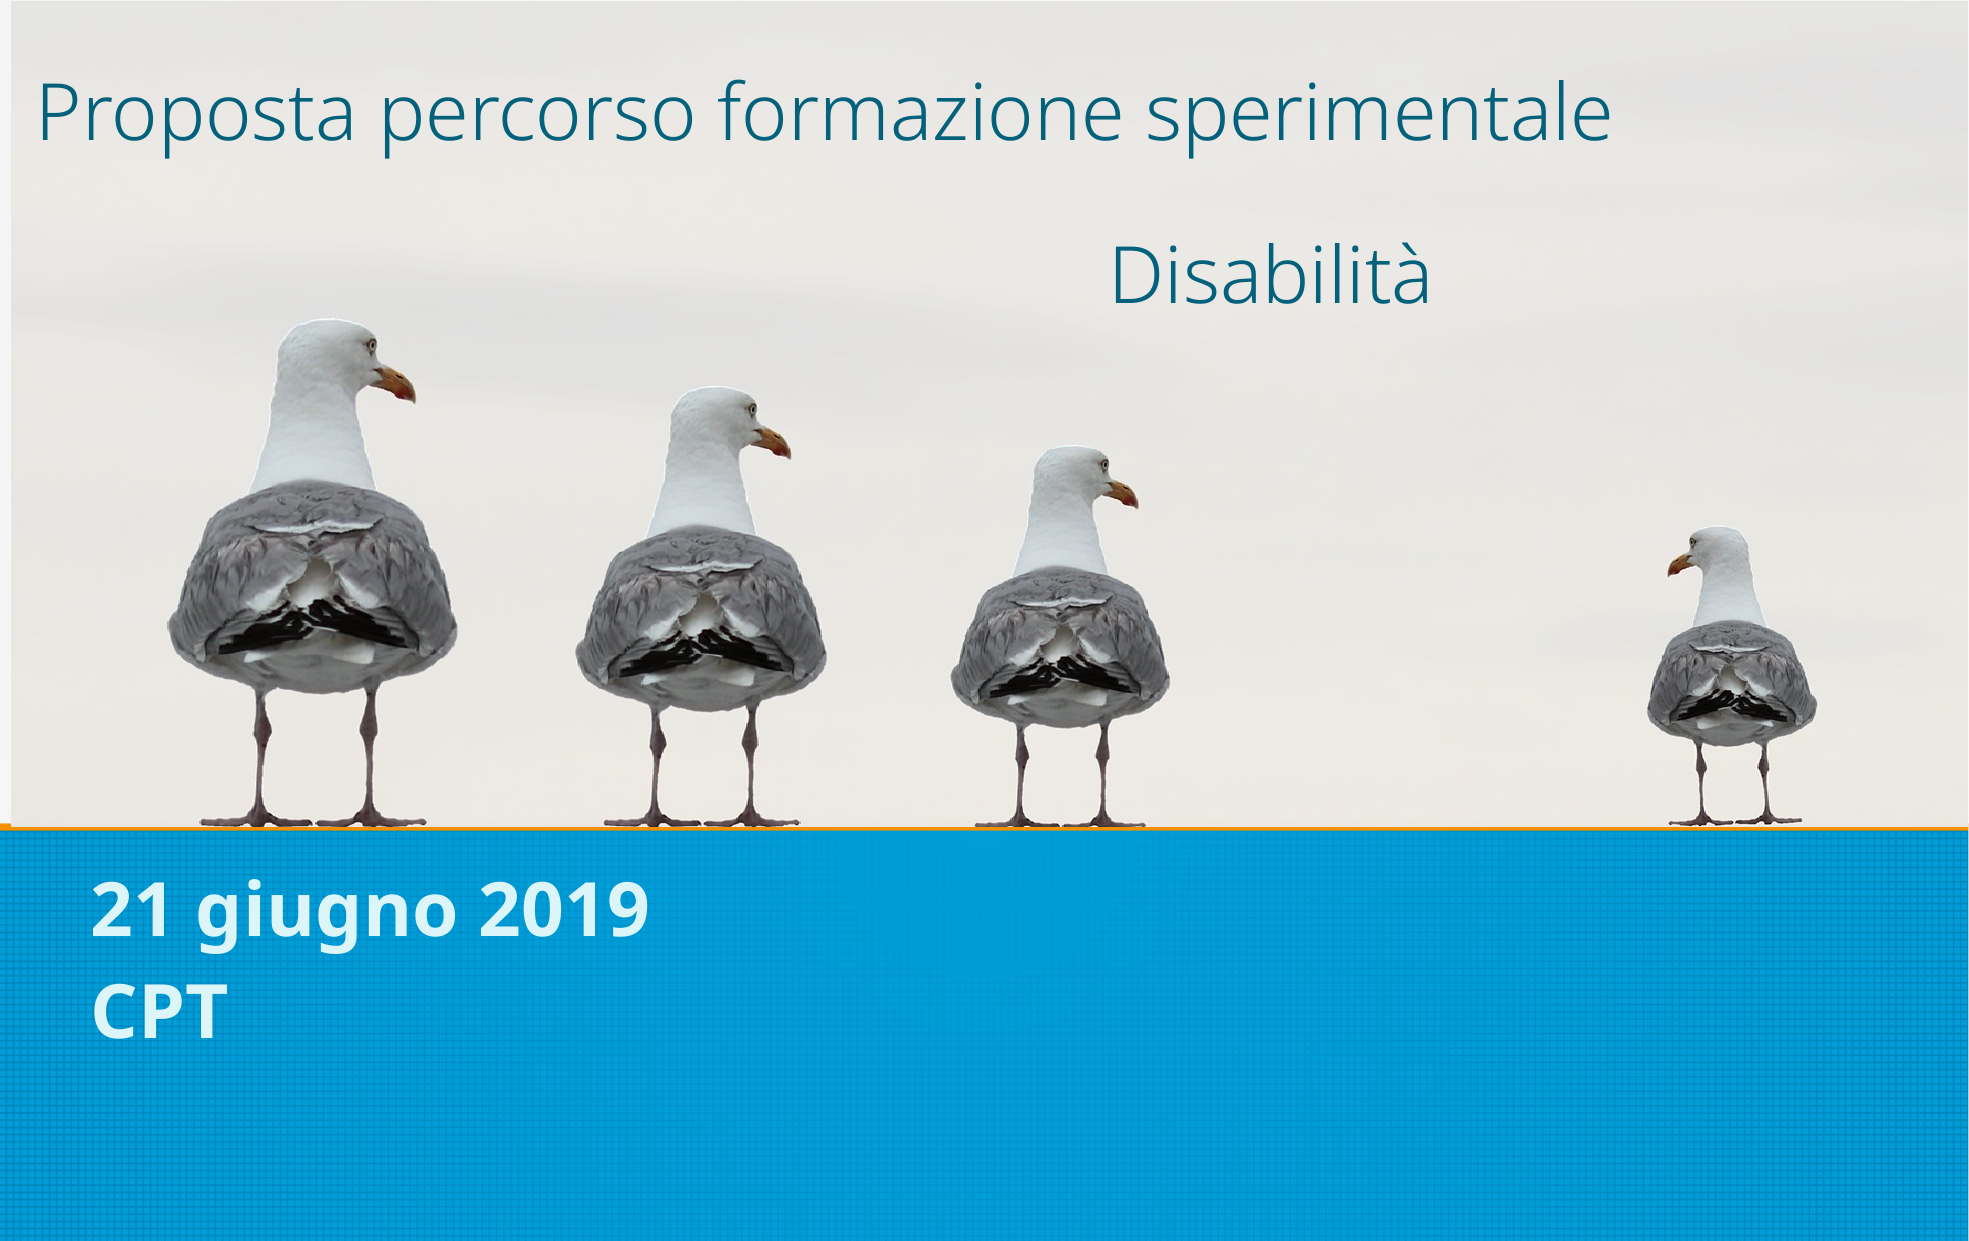

# Proposta percorso formazione sperimentale Disabilità
21 giugno 2019
CPT